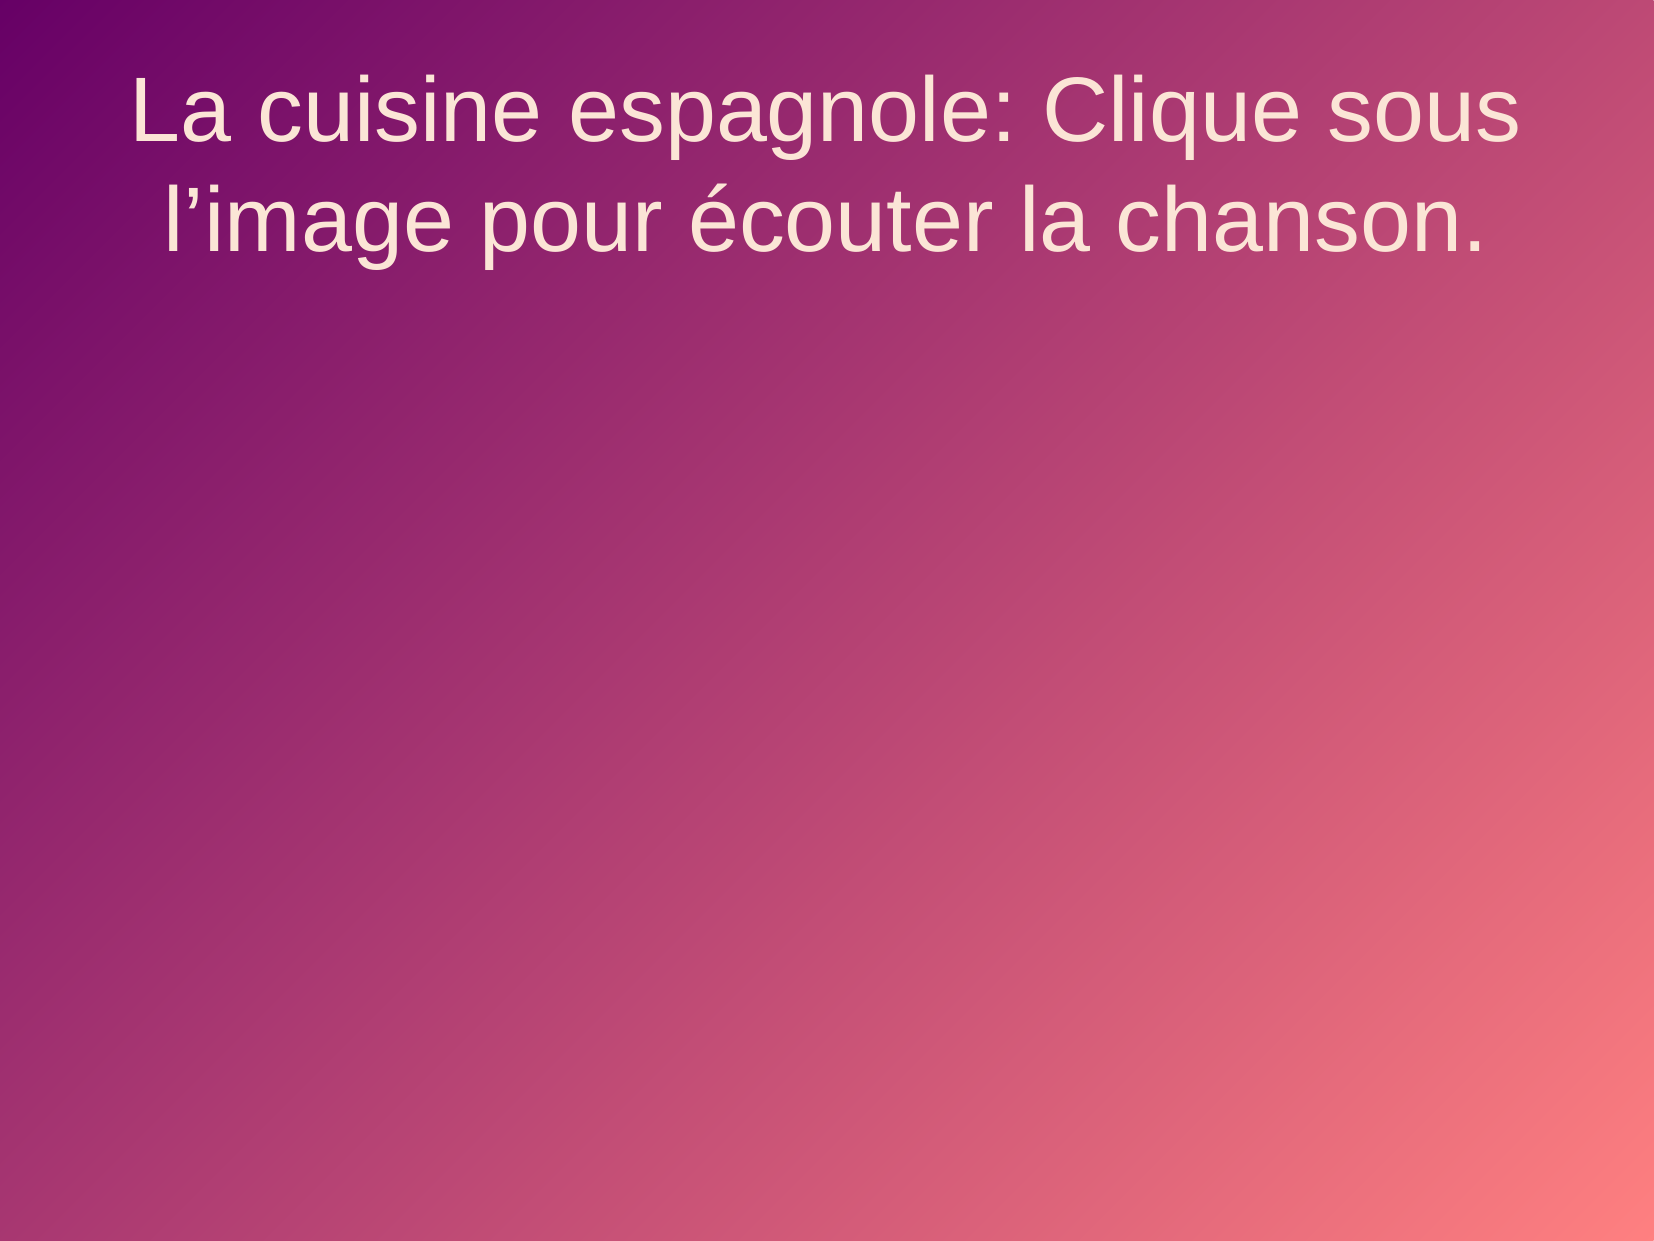

# La cuisine espagnole: Clique sous l’image pour écouter la chanson.